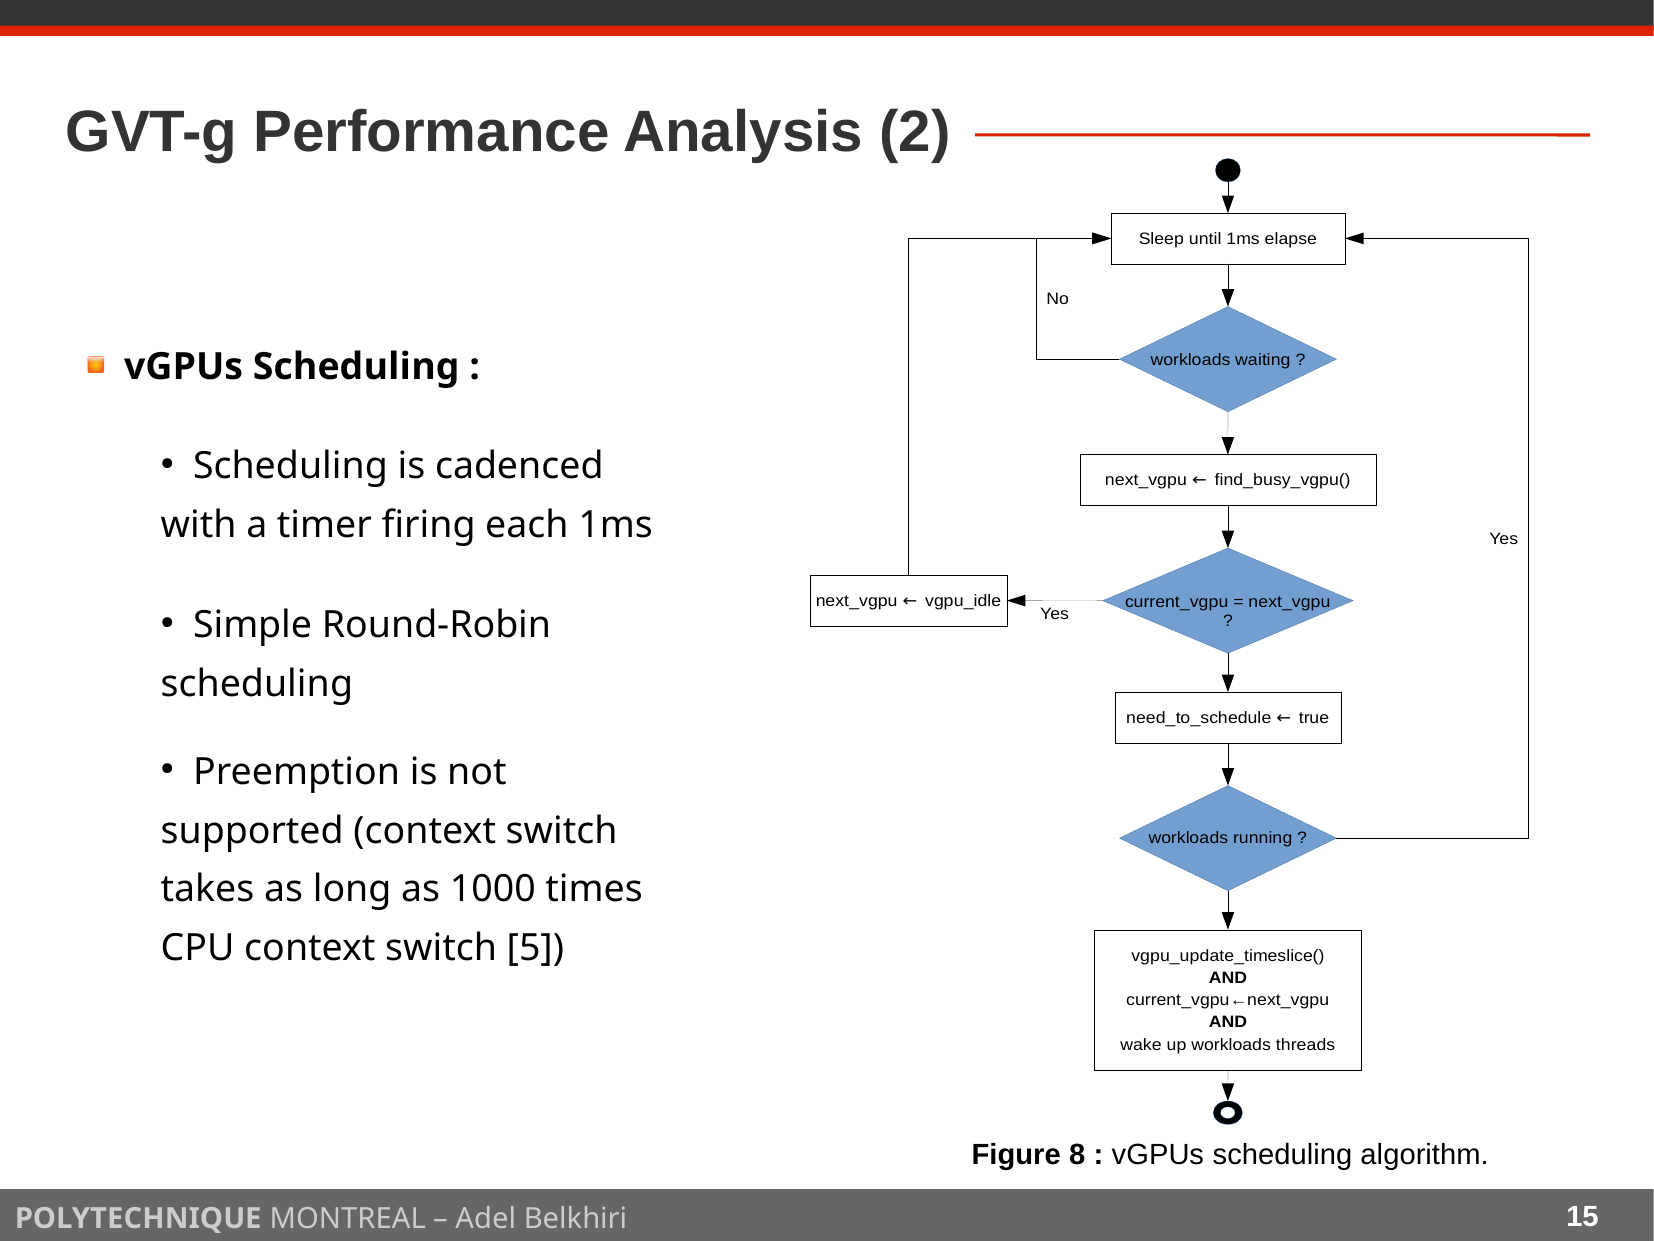

GVT-g Performance Analysis (2)
 vGPUs Scheduling :
 Scheduling is cadenced with a timer firing each 1ms
 Simple Round-Robin scheduling
 Preemption is not supported (context switch takes as long as 1000 times CPU context switch [5])
Figure 8 : vGPUs scheduling algorithm.
POLYTECHNIQUE MONTREAL – Adel Belkhiri
15